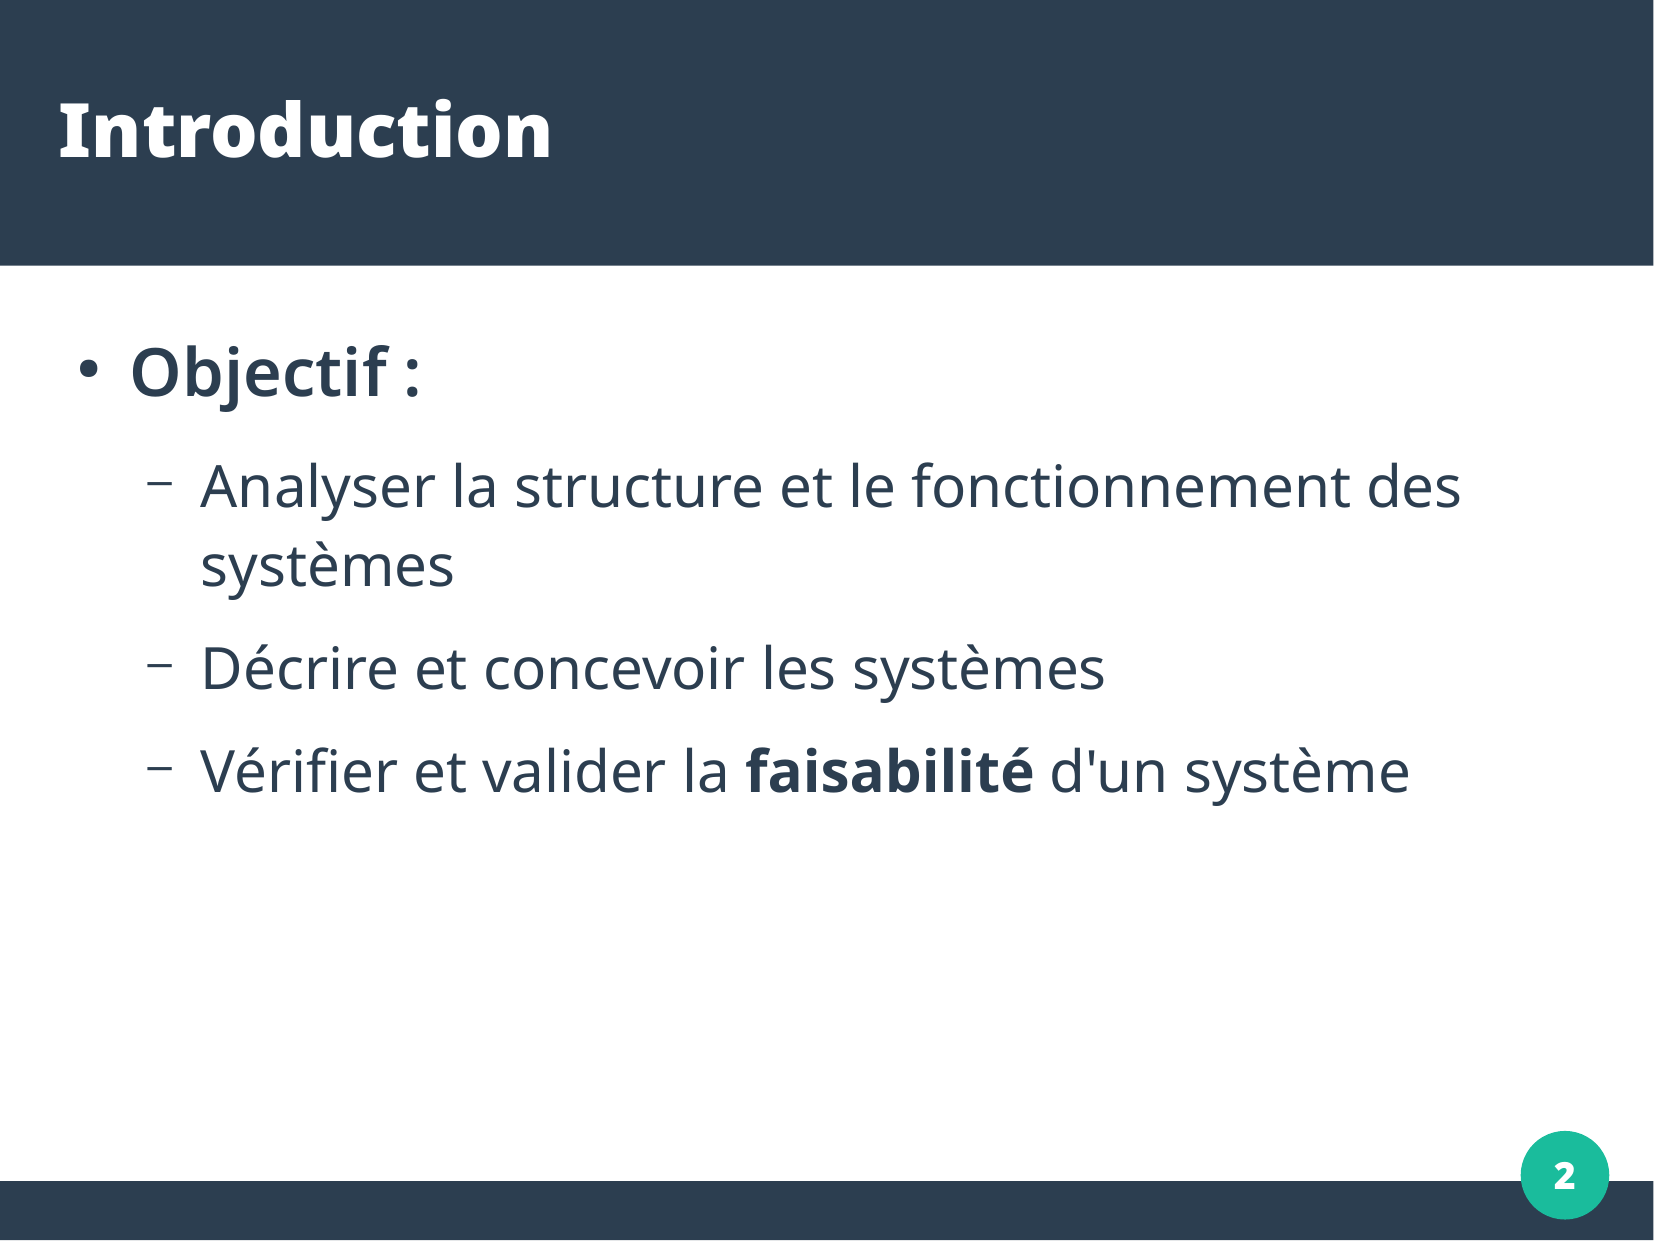

# Introduction
Objectif :
Analyser la structure et le fonctionnement des systèmes
Décrire et concevoir les systèmes
Vérifier et valider la faisabilité d'un système
2